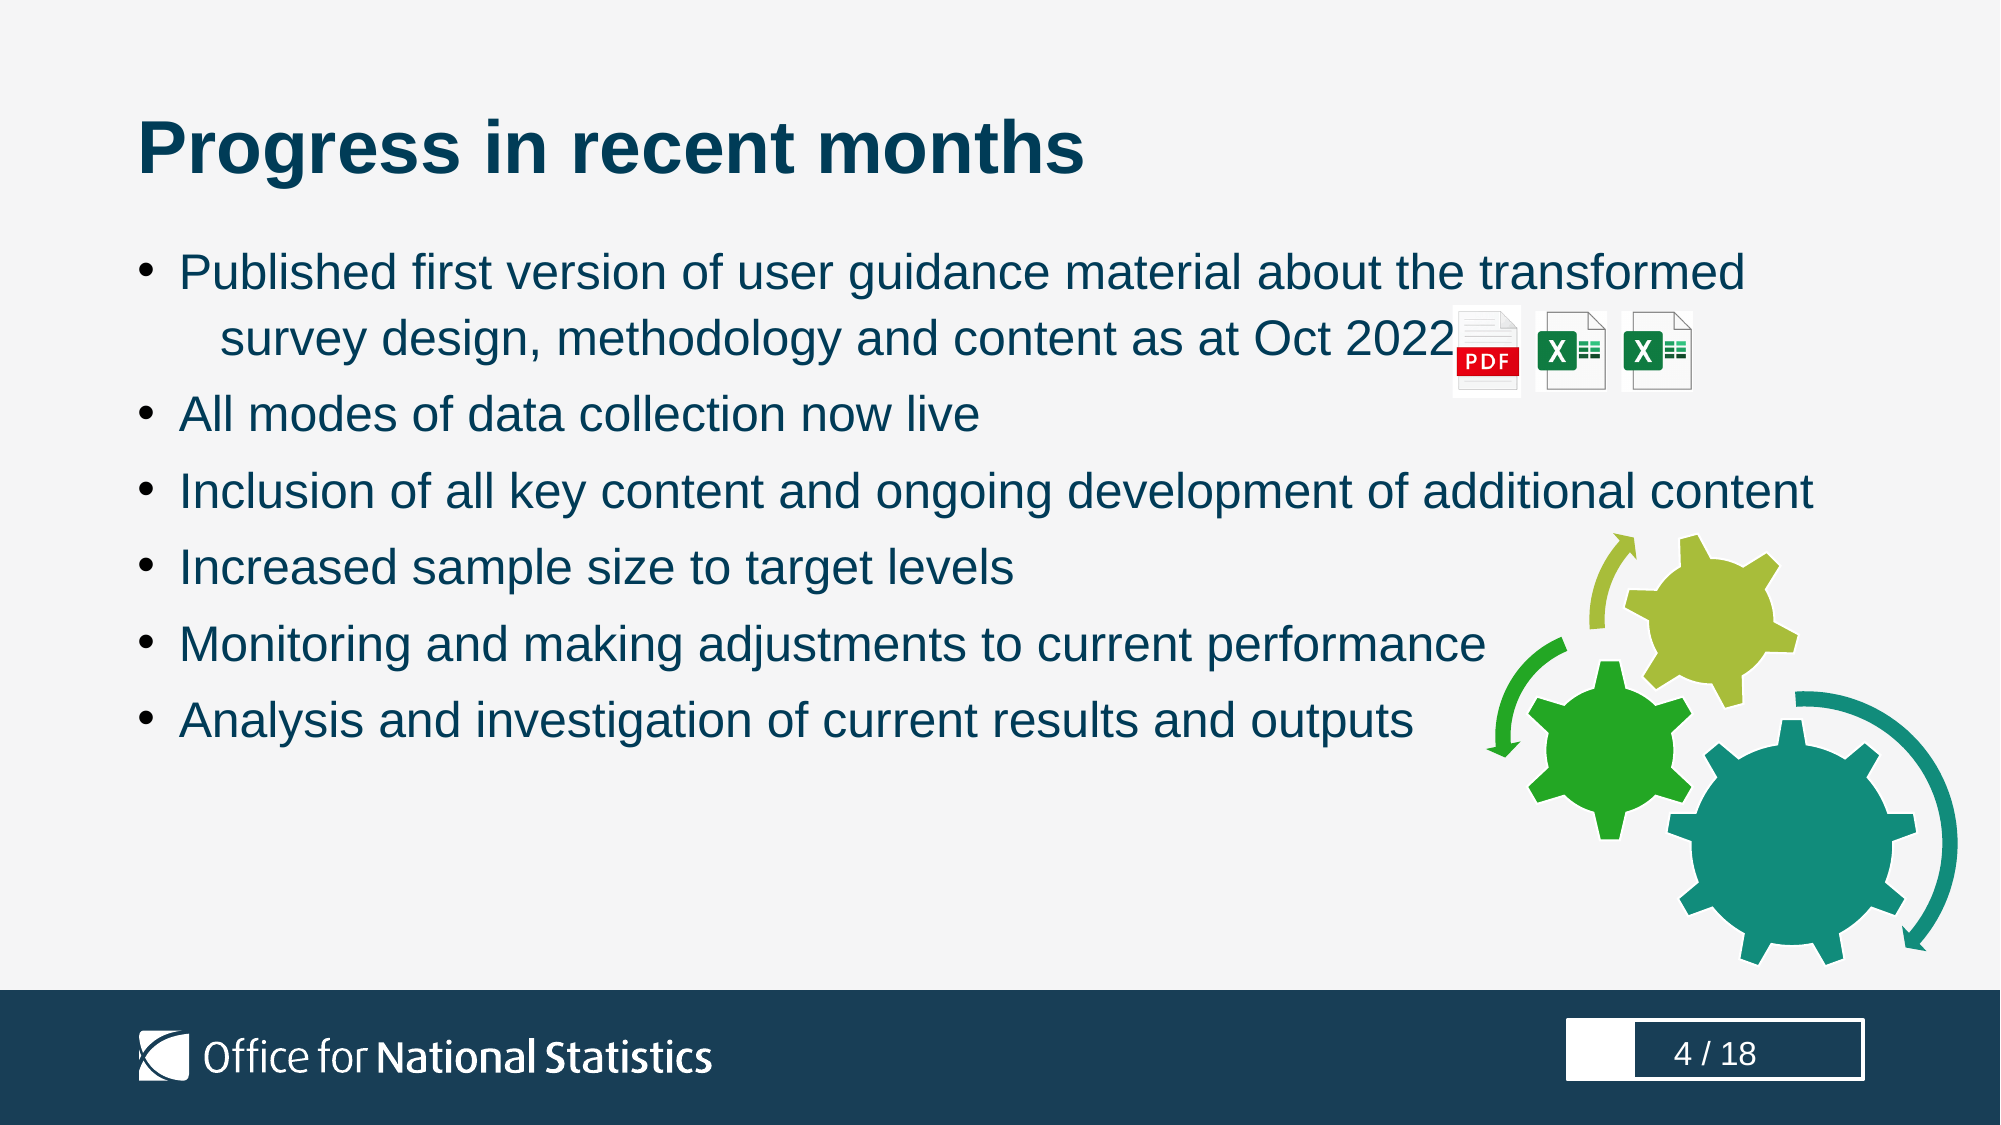

# Progress in recent months
Published first version of user guidance material about the transformed survey design, methodology and content as at Oct 2022
All modes of data collection now live
Inclusion of all key content and ongoing development of additional content
Increased sample size to target levels
Monitoring and making adjustments to current performance
Analysis and investigation of current results and outputs
4 / 18